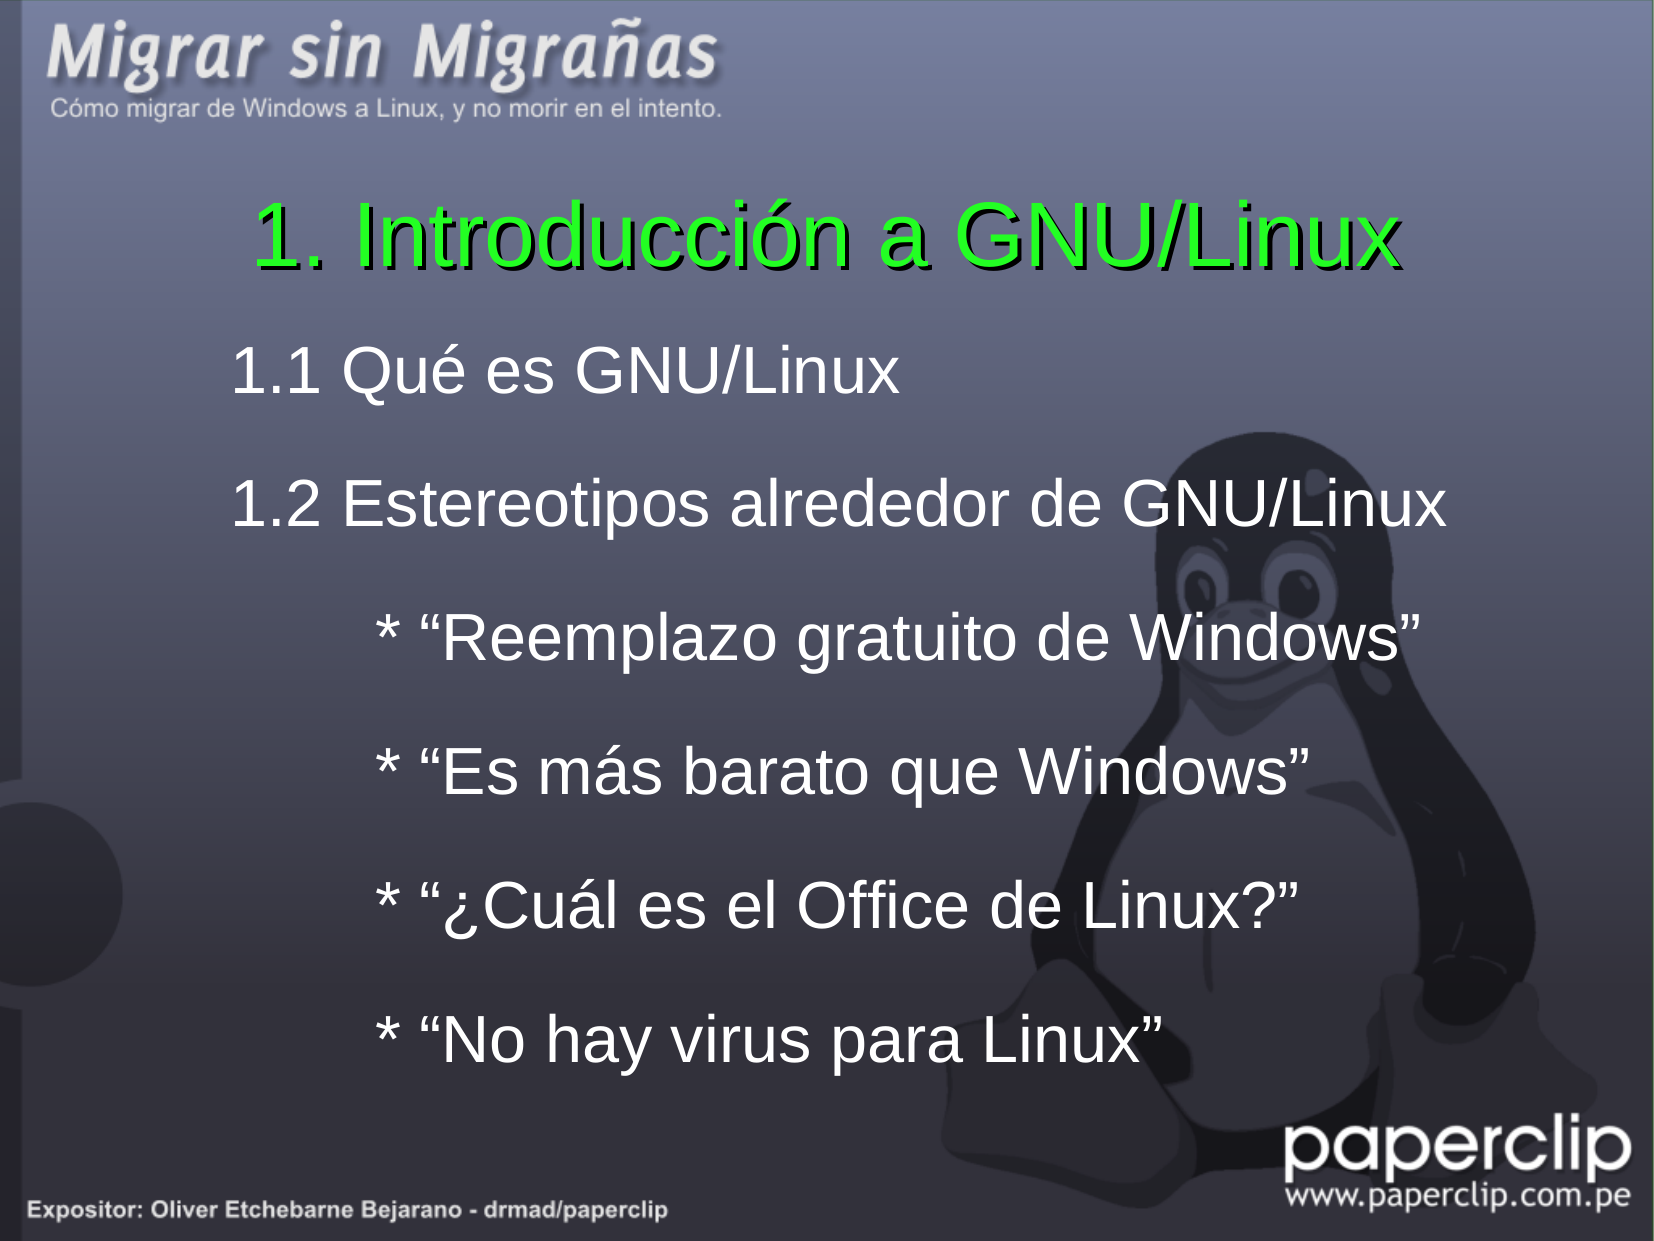

# 1. Introducción a GNU/Linux
1.1 Qué es GNU/Linux
1.2 Estereotipos alrededor de GNU/Linux
	* “Reemplazo gratuito de Windows”
	* “Es más barato que Windows”
	* “¿Cuál es el Office de Linux?”
	* “No hay virus para Linux”